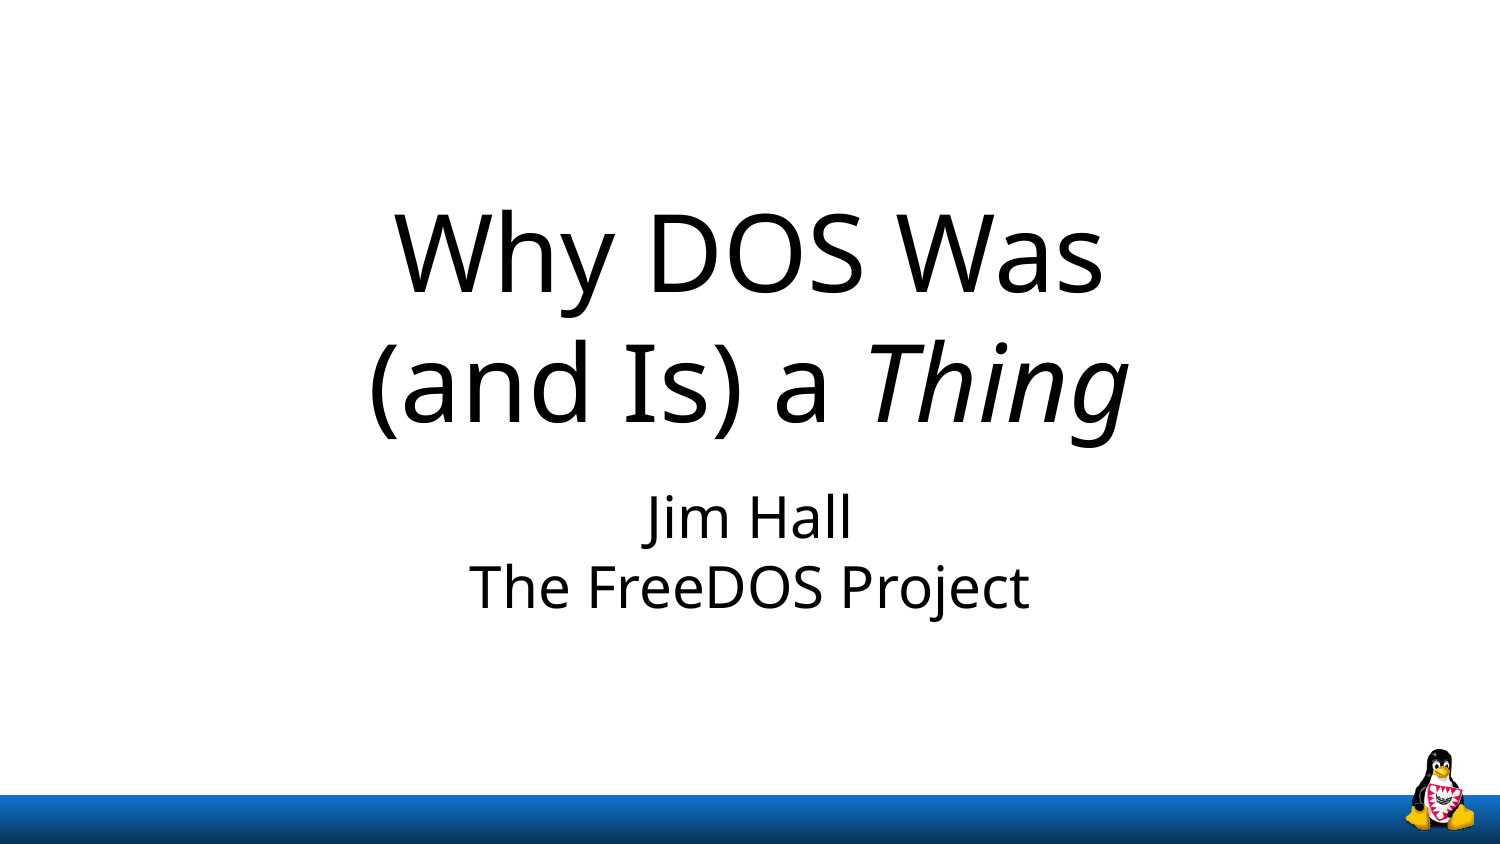

# Why DOS Was (and Is) a Thing
Jim Hall
The FreeDOS Project